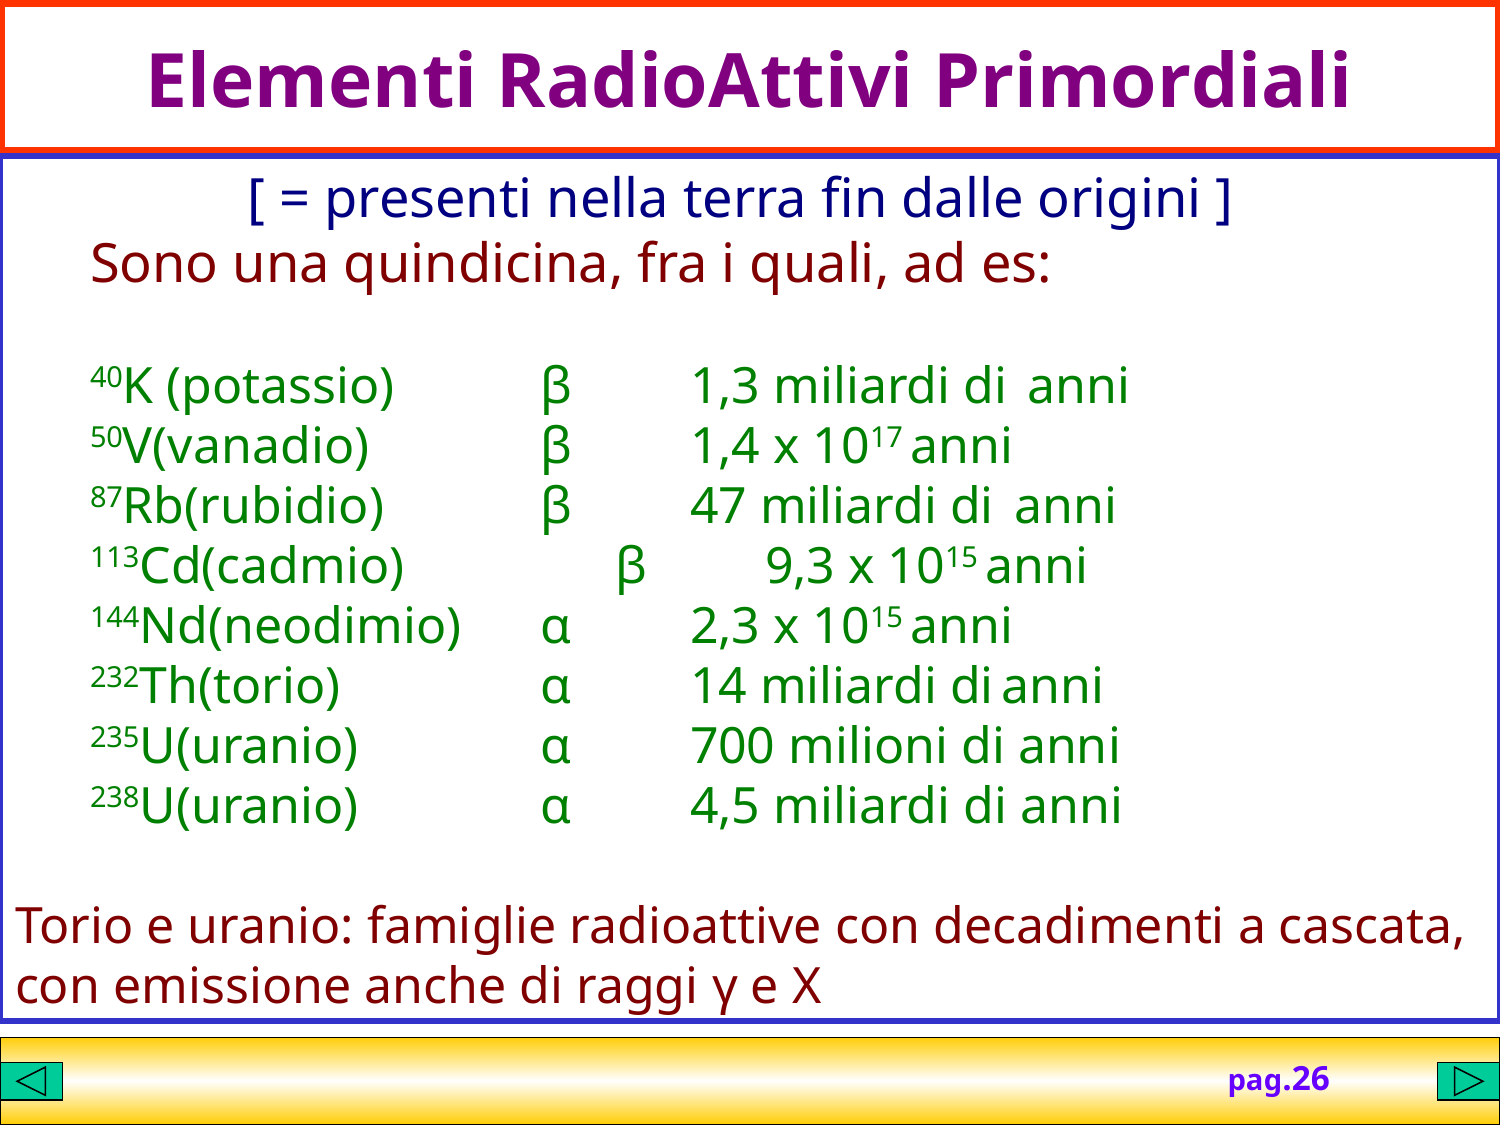

# Elementi RadioAttivi Primordiali
[ = presenti nella terra fin dalle origini ]
	Sono una quindicina, fra i quali, ad es:
	40K (potassio)		β		1,3 miliardi di anni
	50V(vanadio)			β		1,4 x 1017 anni
	87Rb(rubidio)			β		47 miliardi di anni
	113Cd(cadmio)			β		9,3 x 1015 anni
	144Nd(neodimio)		α		2,3 x 1015 anni
	232Th(torio)			α		14 miliardi di anni
	235U(uranio)			α		700 milioni di anni
	238U(uranio)			α		4,5 miliardi di anni
Torio e uranio: famiglie radioattive con decadimenti a cascata, con emissione anche di raggi γ e X
26